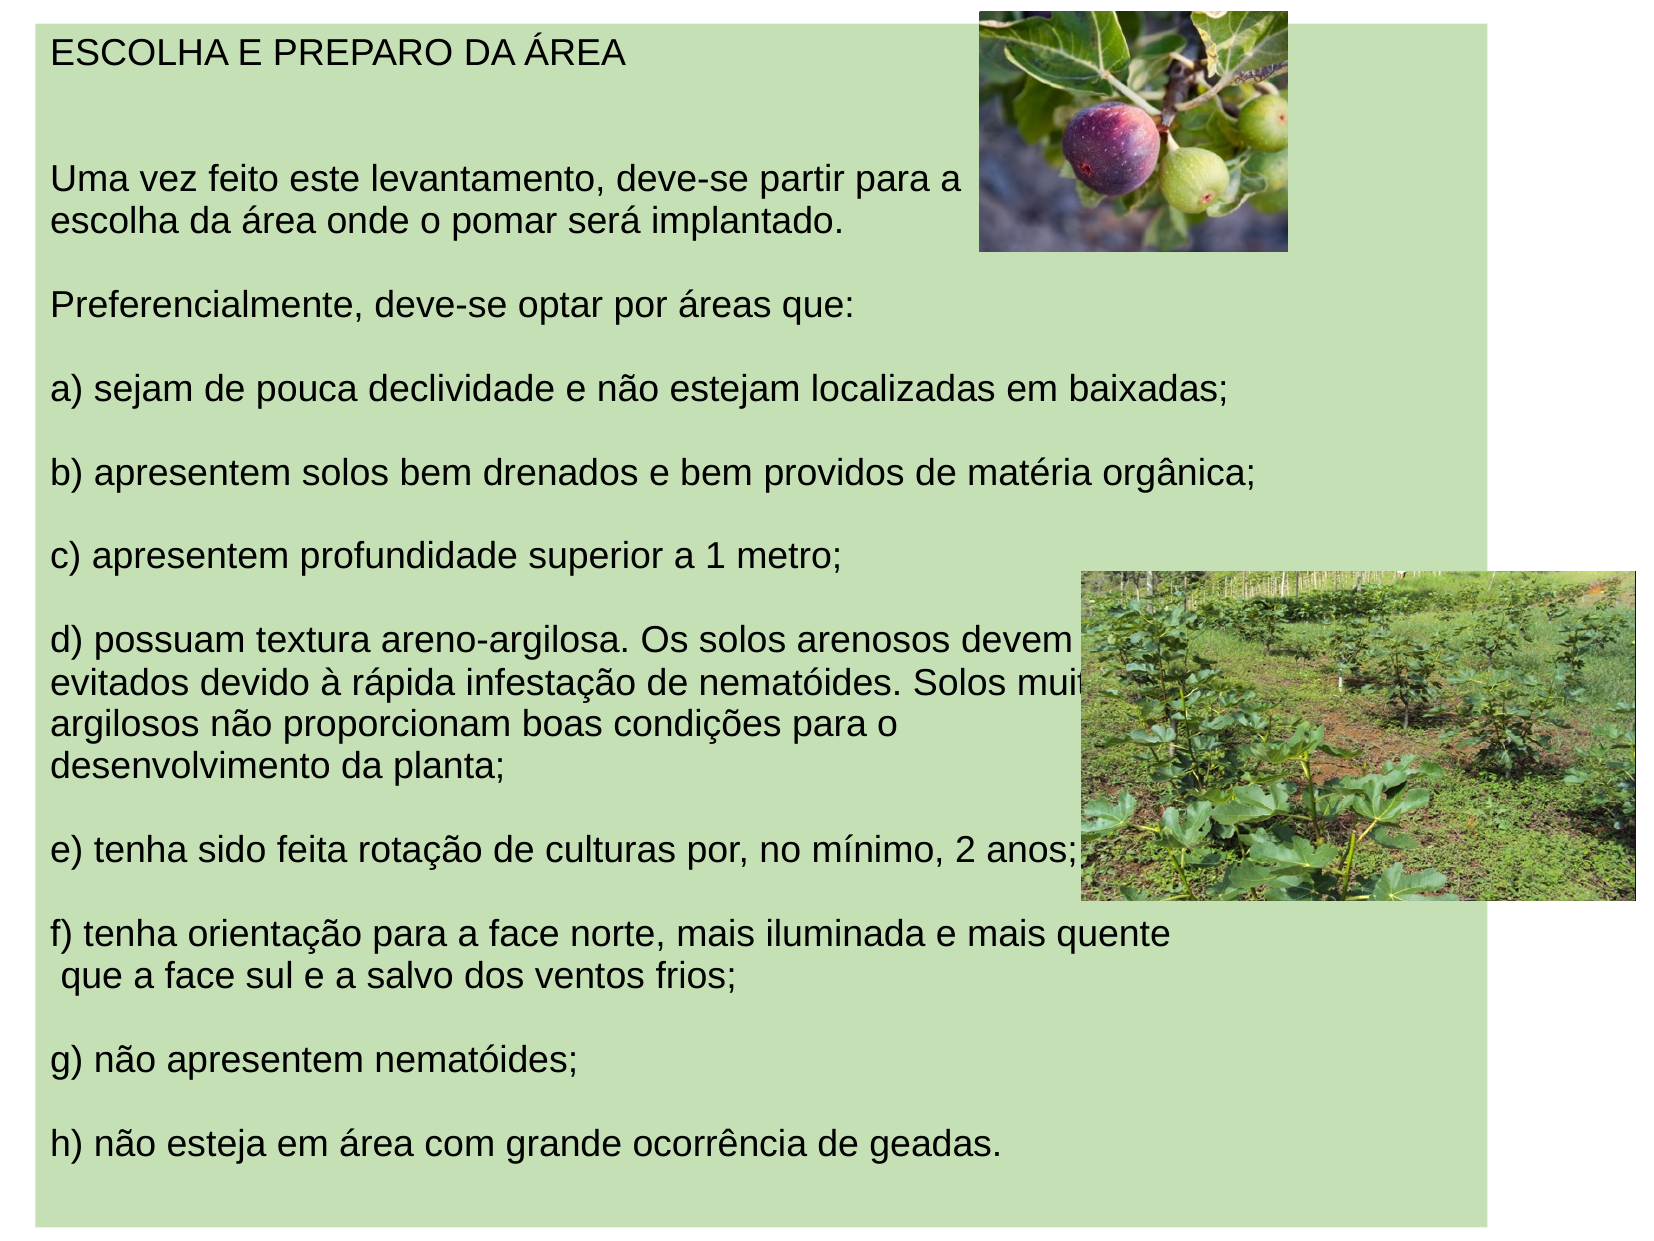

ESCOLHA E PREPARO DA ÁREA
Uma vez feito este levantamento, deve-se partir para a
escolha da área onde o pomar será implantado.
Preferencialmente, deve-se optar por áreas que:
a) sejam de pouca declividade e não estejam localizadas em baixadas;
b) apresentem solos bem drenados e bem providos de matéria orgânica;
c) apresentem profundidade superior a 1 metro;
d) possuam textura areno-argilosa. Os solos arenosos devem ser
evitados devido à rápida infestação de nematóides. Solos muito
argilosos não proporcionam boas condições para o
desenvolvimento da planta;
e) tenha sido feita rotação de culturas por, no mínimo, 2 anos;
f) tenha orientação para a face norte, mais iluminada e mais quente
 que a face sul e a salvo dos ventos frios;
g) não apresentem nematóides;
h) não esteja em área com grande ocorrência de geadas.